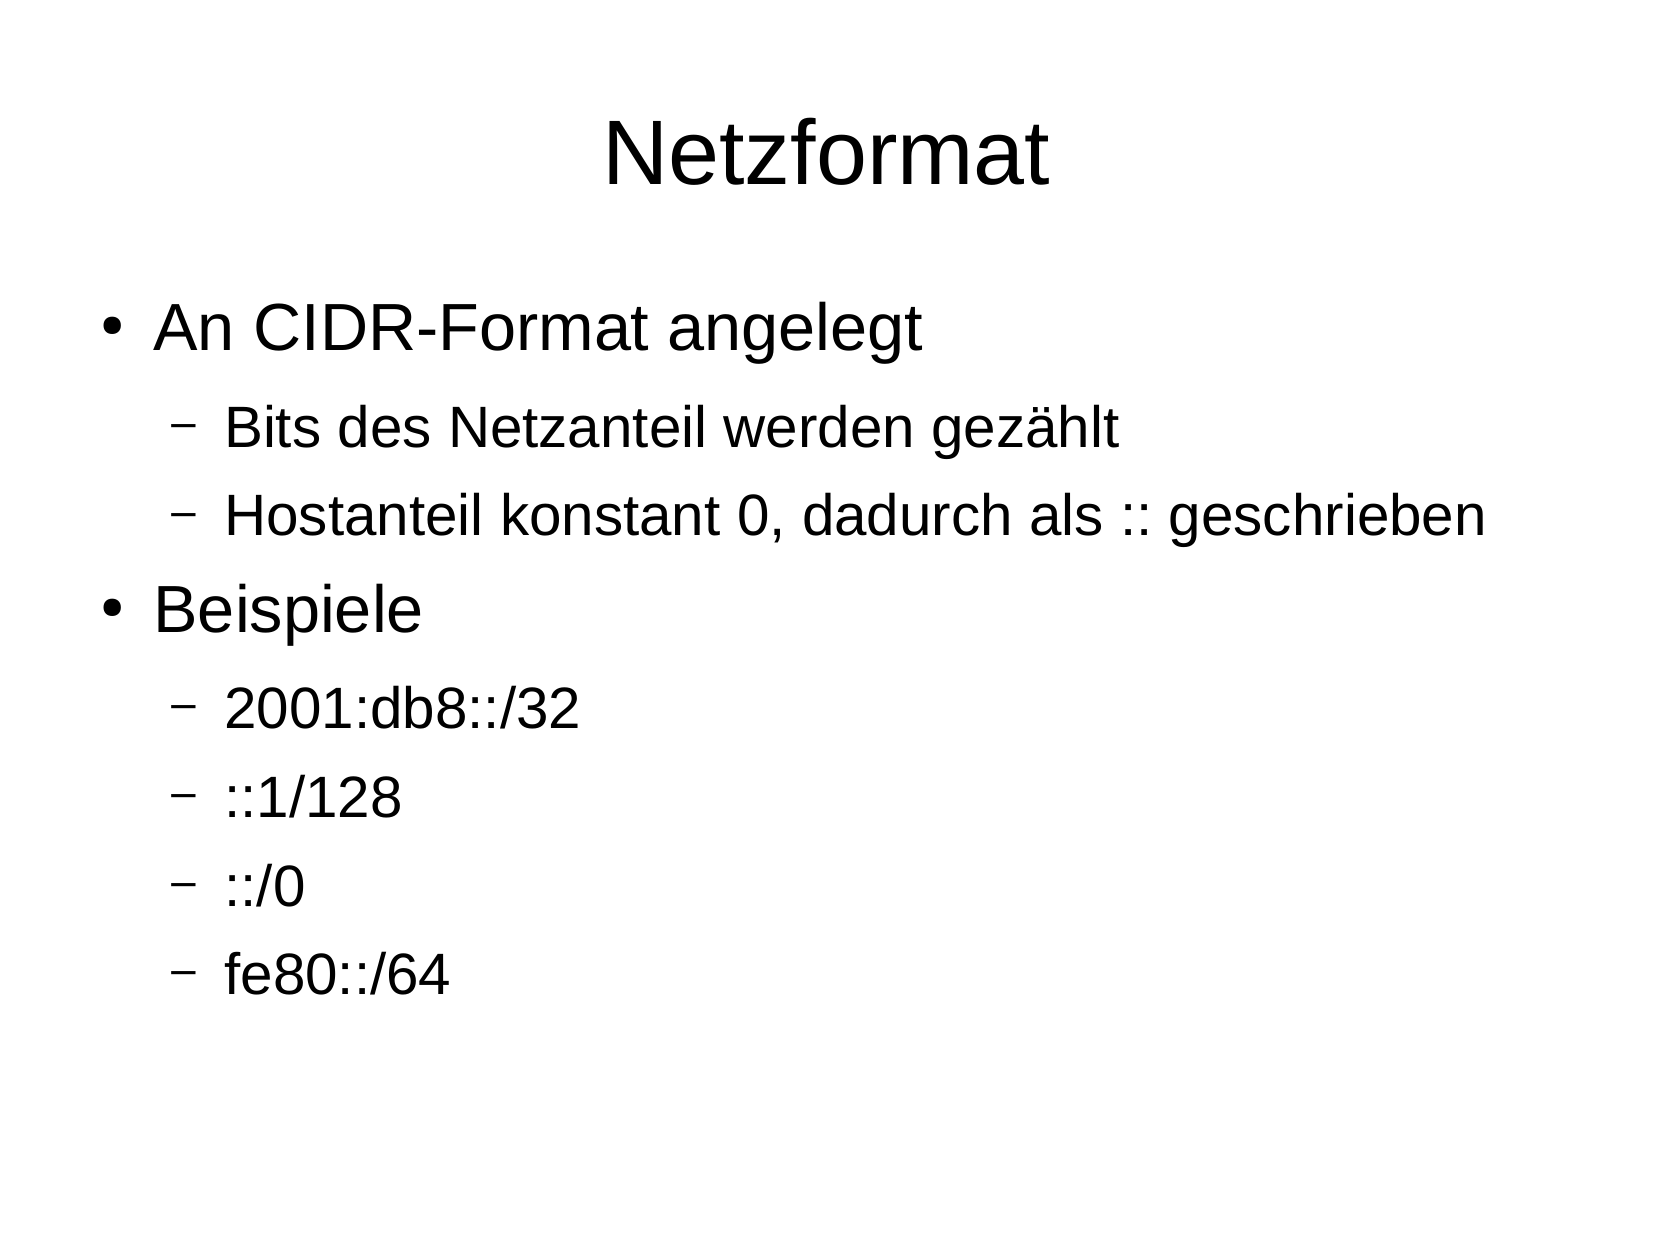

# Netzformat
An CIDR-Format angelegt
Bits des Netzanteil werden gezählt
Hostanteil konstant 0, dadurch als :: geschrieben
Beispiele
2001:db8::/32
::1/128
::/0
fe80::/64